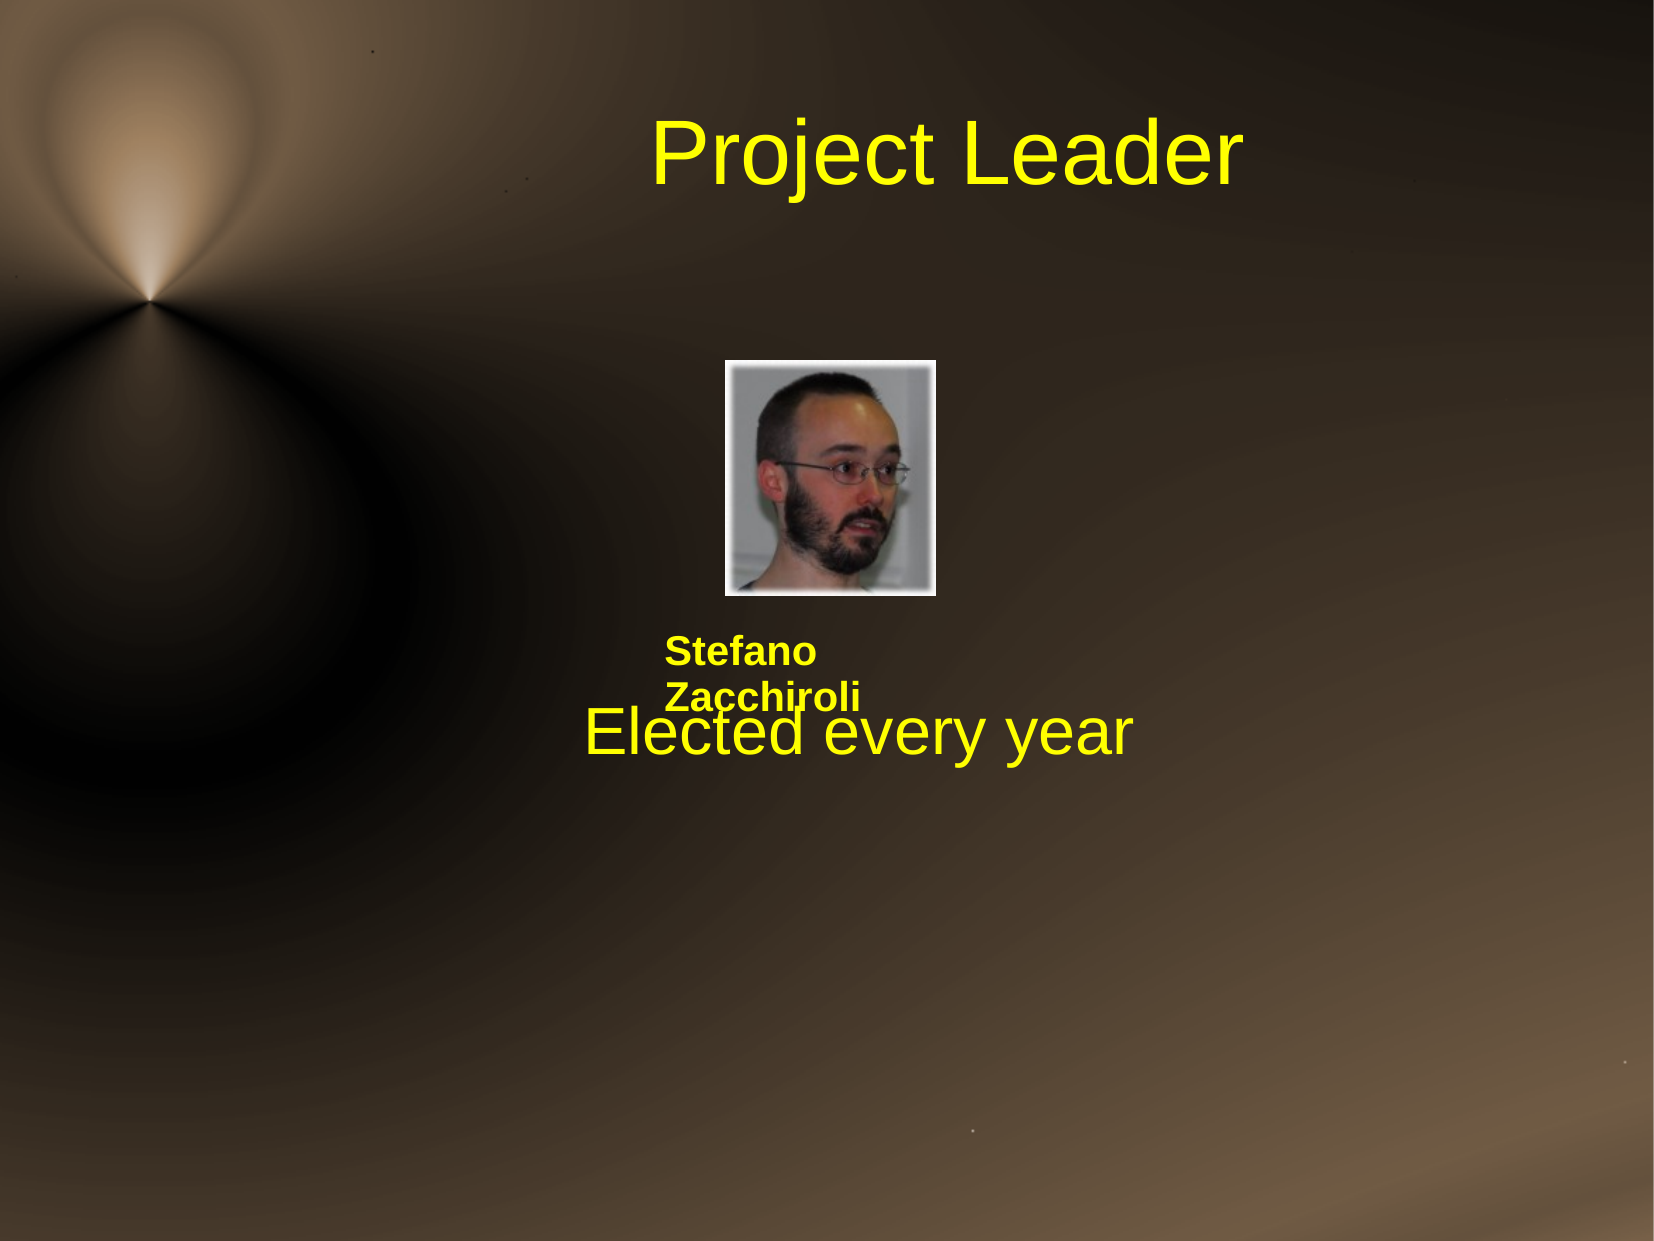

# Project Leader
Elected every year
Stefano Zacchiroli